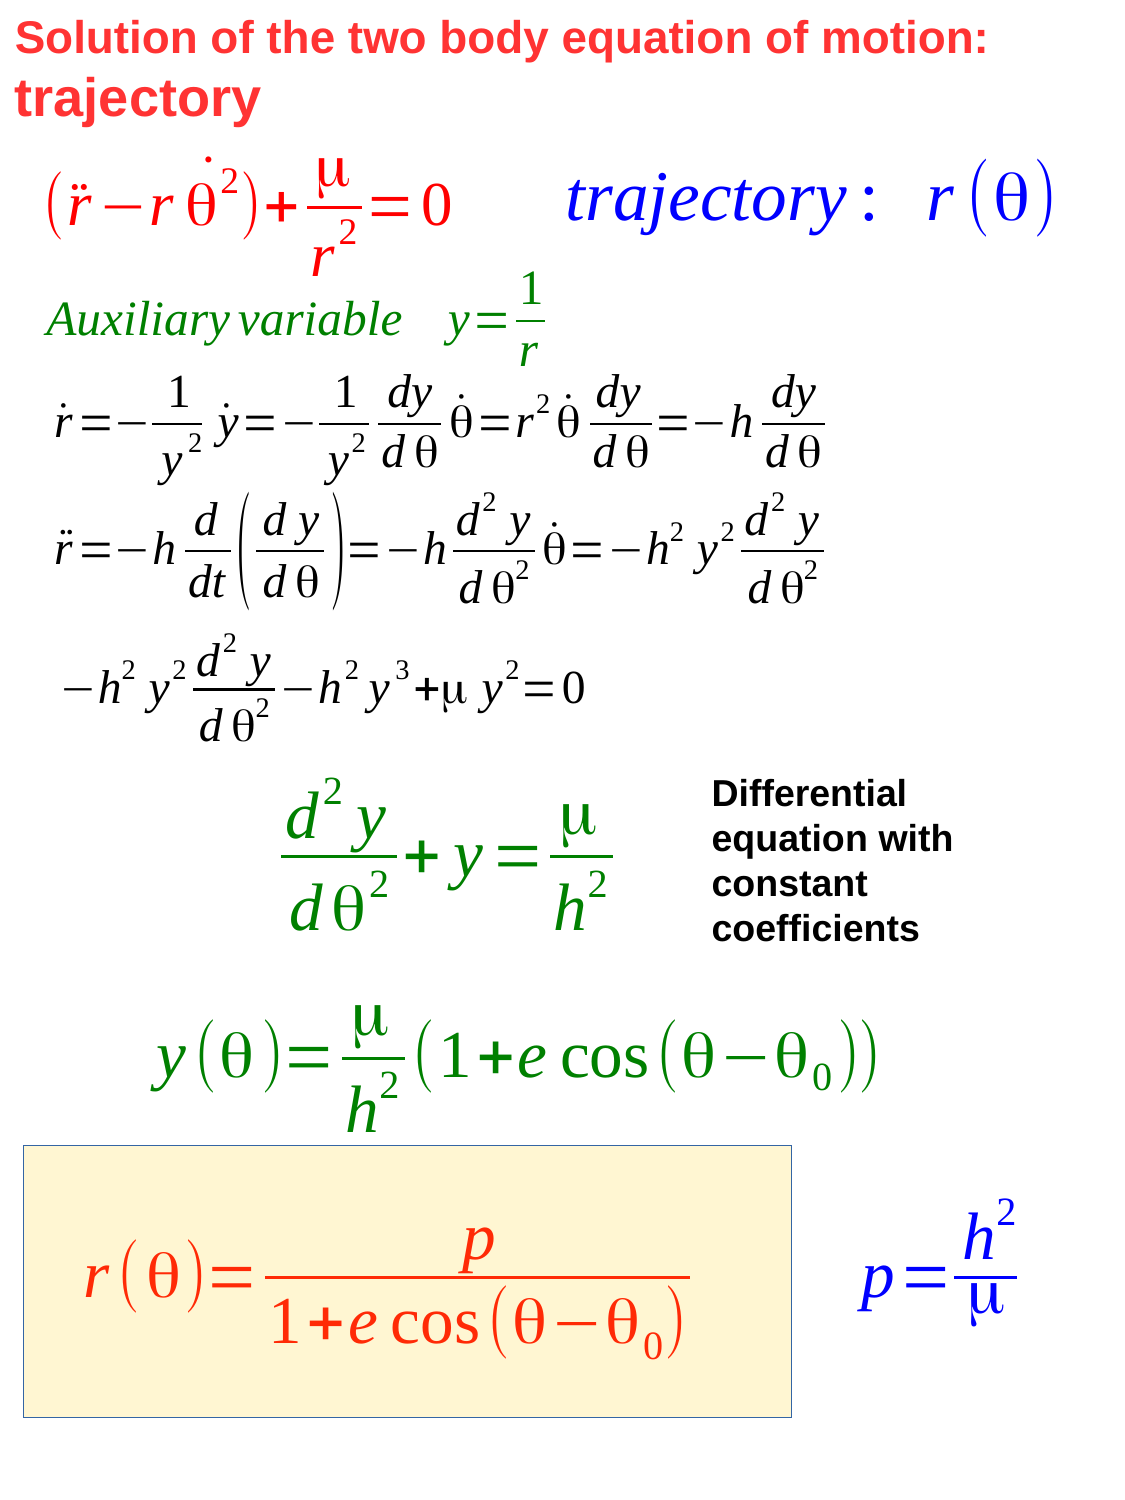

Solution of the two body equation of motion: trajectory
Differential equation with constant coefficients